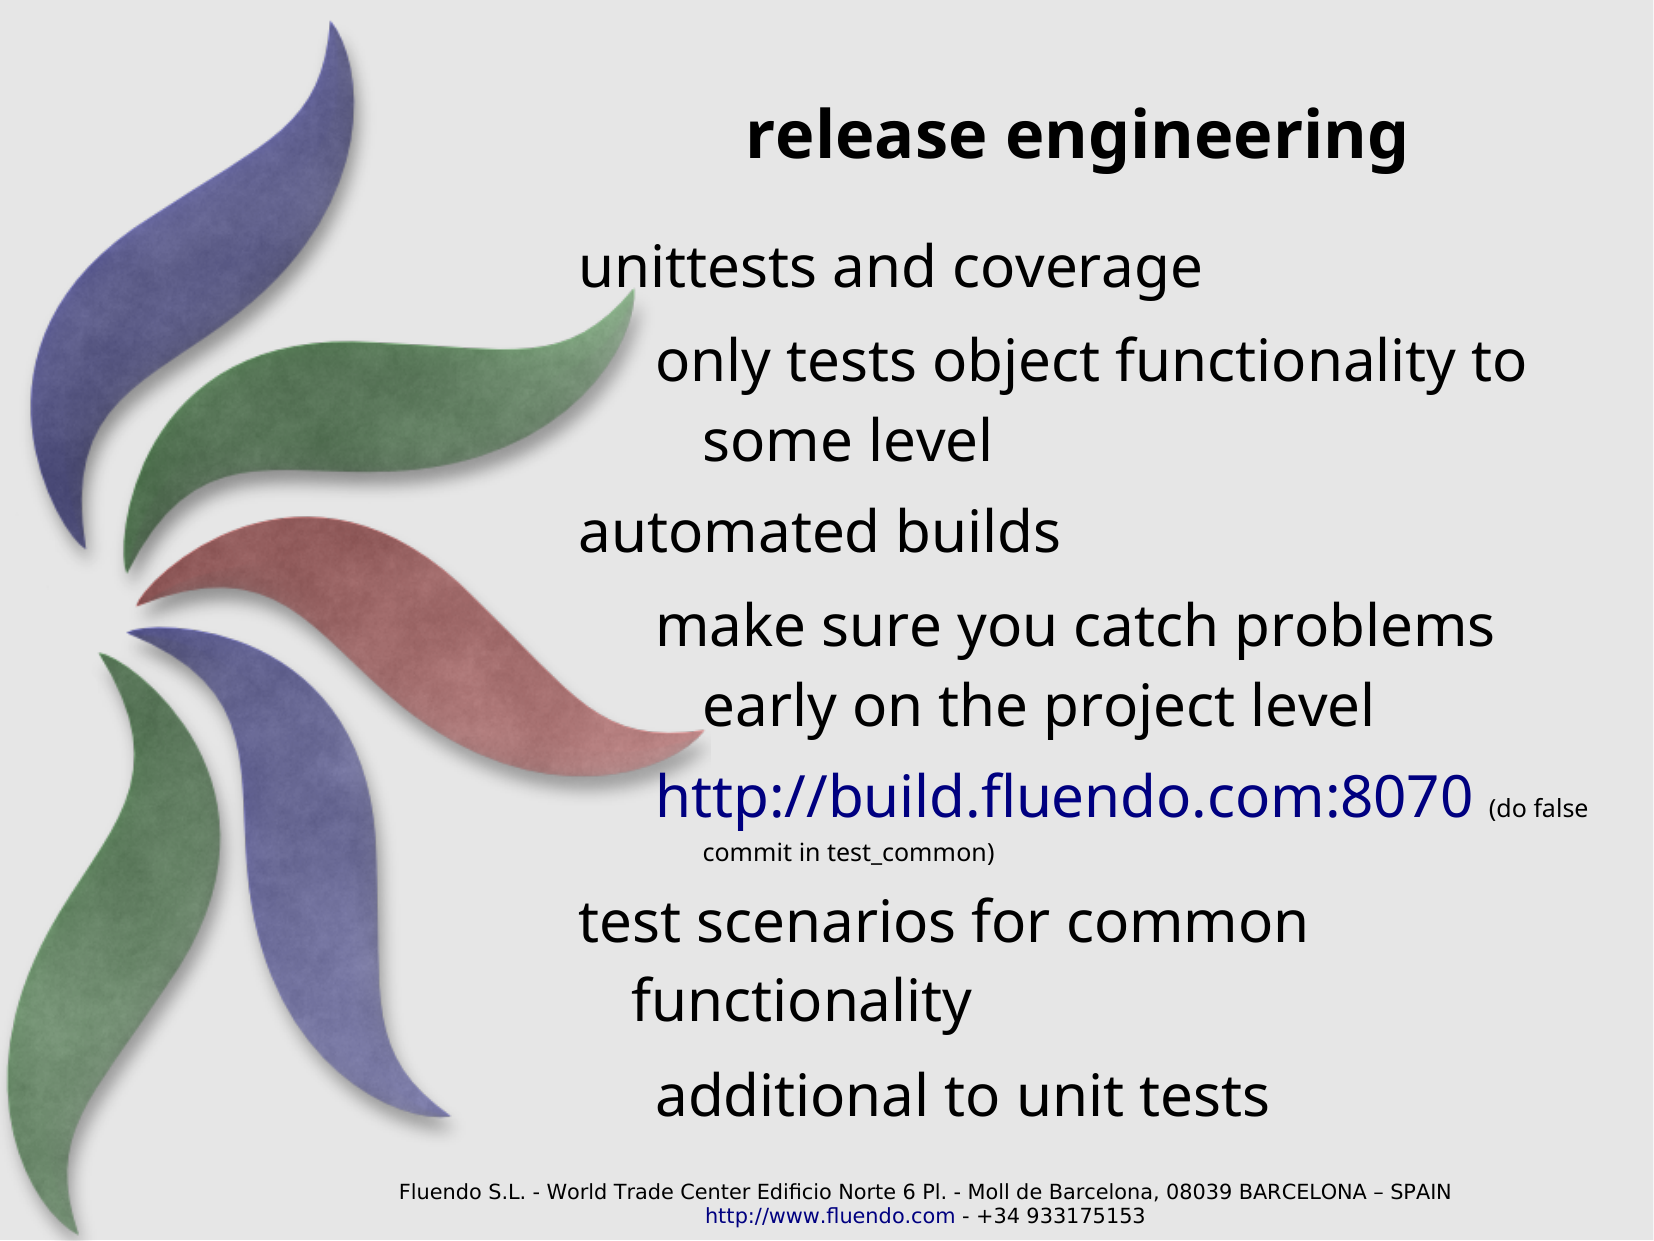

# release engineering
unittests and coverage
only tests object functionality to some level
automated builds
make sure you catch problems early on the project level
http://build.fluendo.com:8070 (do false commit in test_common)
test scenarios for common functionality
additional to unit tests